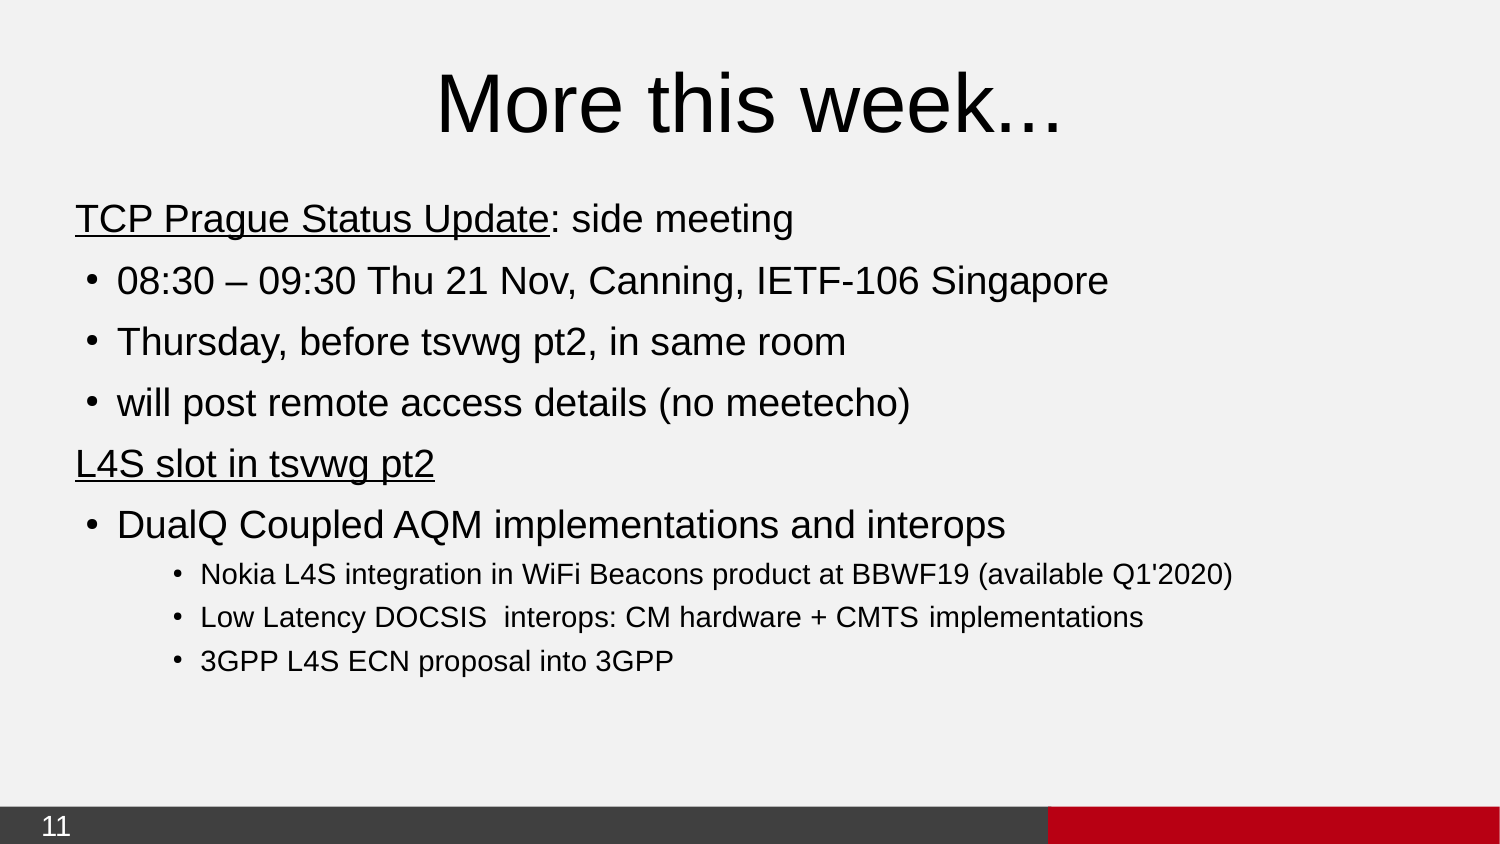

# More this week...
TCP Prague Status Update: side meeting
08:30 – 09:30 Thu 21 Nov, Canning, IETF-106 Singapore
Thursday, before tsvwg pt2, in same room
will post remote access details (no meetecho)
L4S slot in tsvwg pt2
DualQ Coupled AQM implementations and interops
Nokia L4S integration in WiFi Beacons product at BBWF19 (available Q1'2020)
Low Latency DOCSIS interops: CM hardware + CMTS implementations
3GPP L4S ECN proposal into 3GPP
11